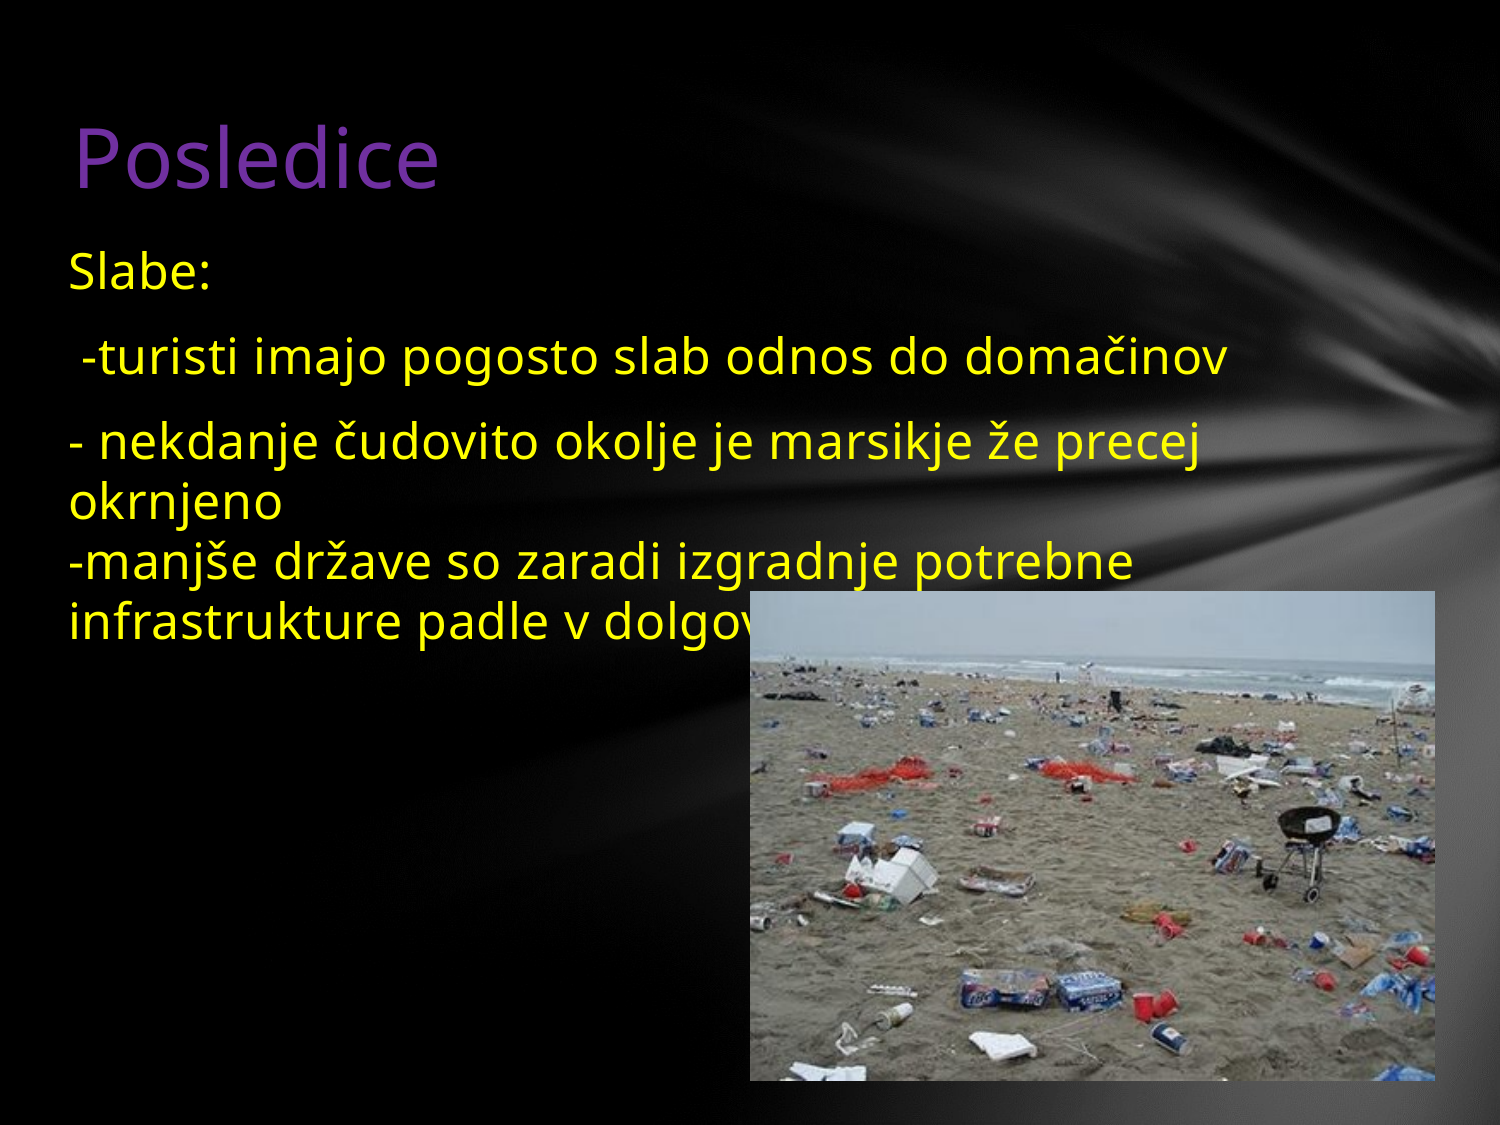

Posledice
# Slabe:
 -turisti imajo pogosto slab odnos do domačinov
- nekdanje čudovito okolje je marsikje že precej okrnjeno
-manjše države so zaradi izgradnje potrebne infrastrukture padle v dolgove